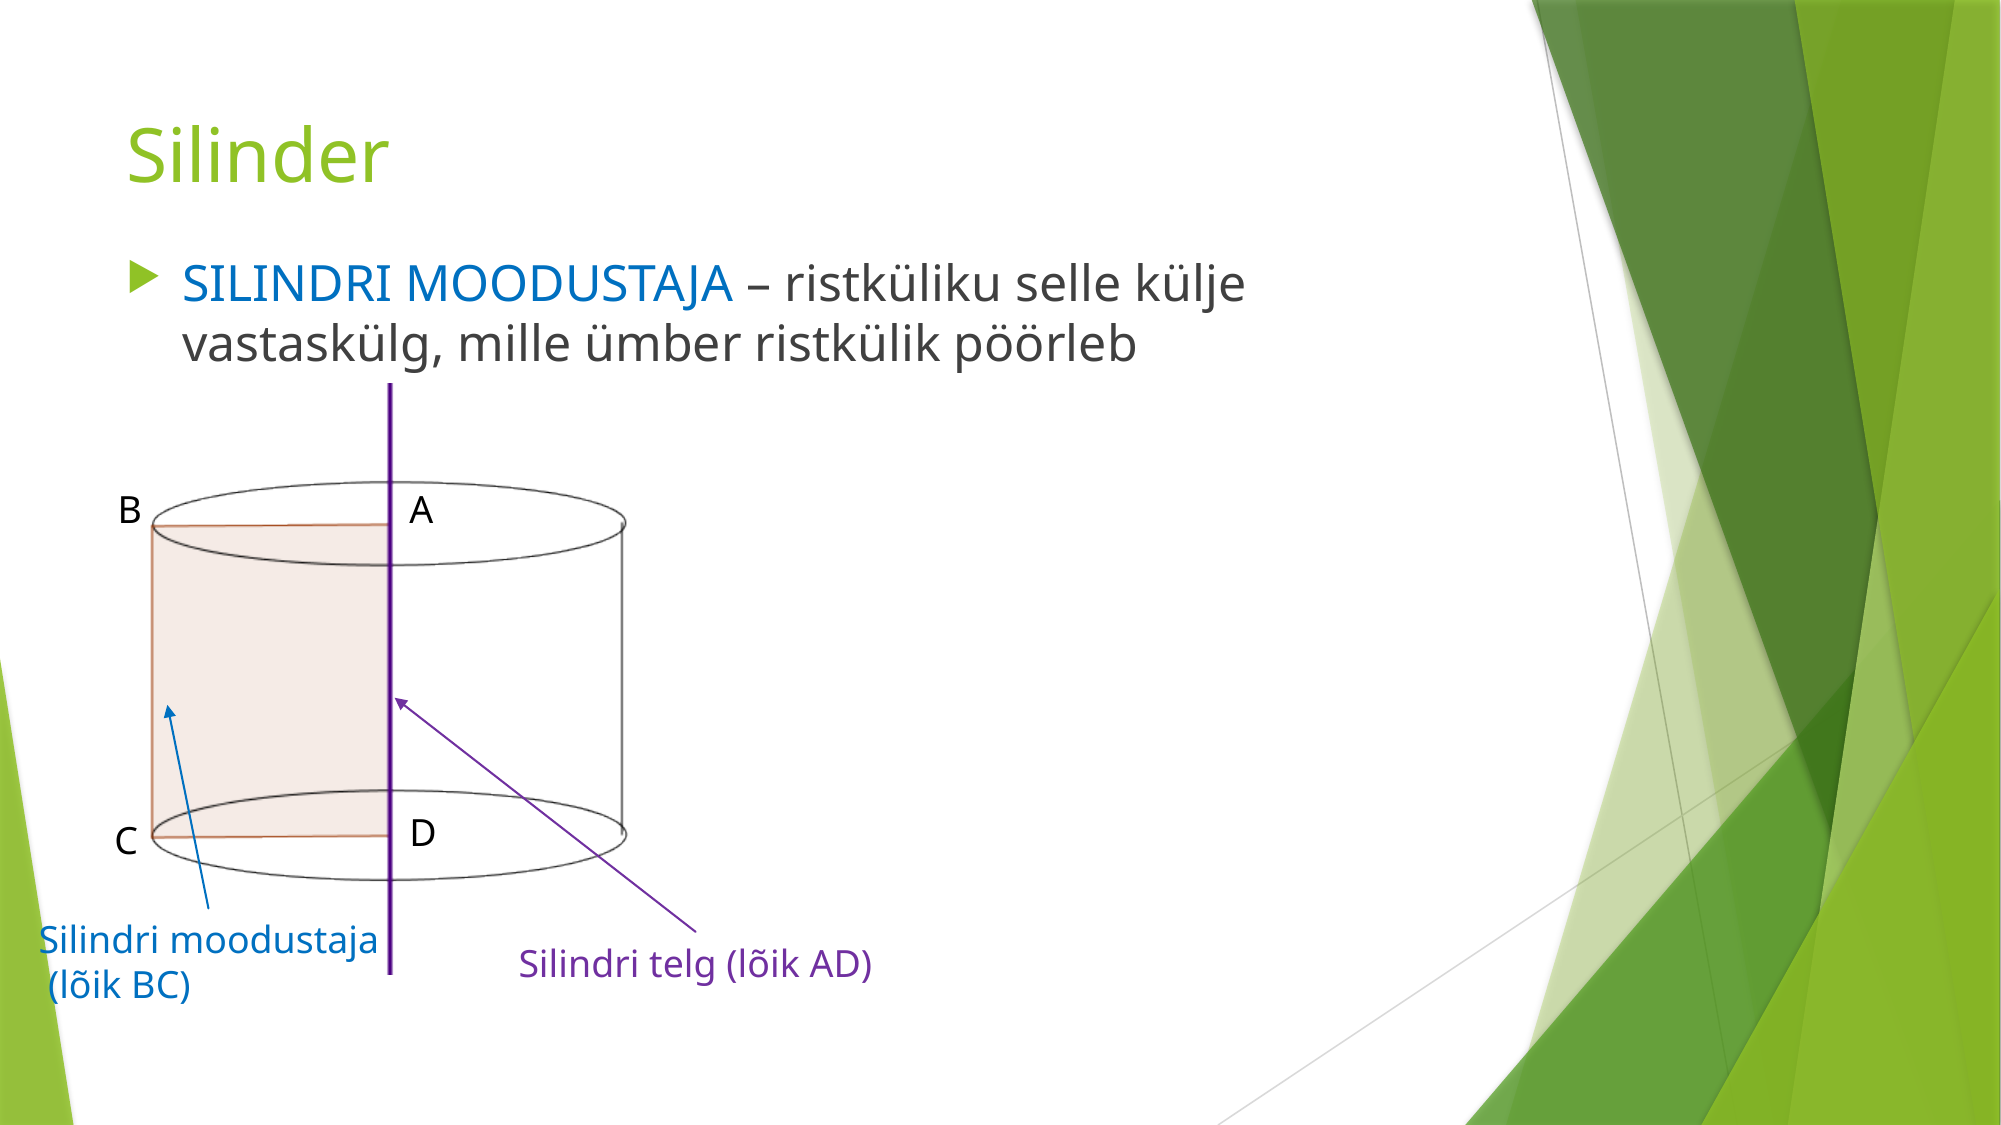

# Silinder
SILINDRI MOODUSTAJA – ristküliku selle külje vastaskülg, mille ümber ristkülik pöörleb
B
A
D
C
Silindri moodustaja
 (lõik BC)
Silindri telg (lõik AD)